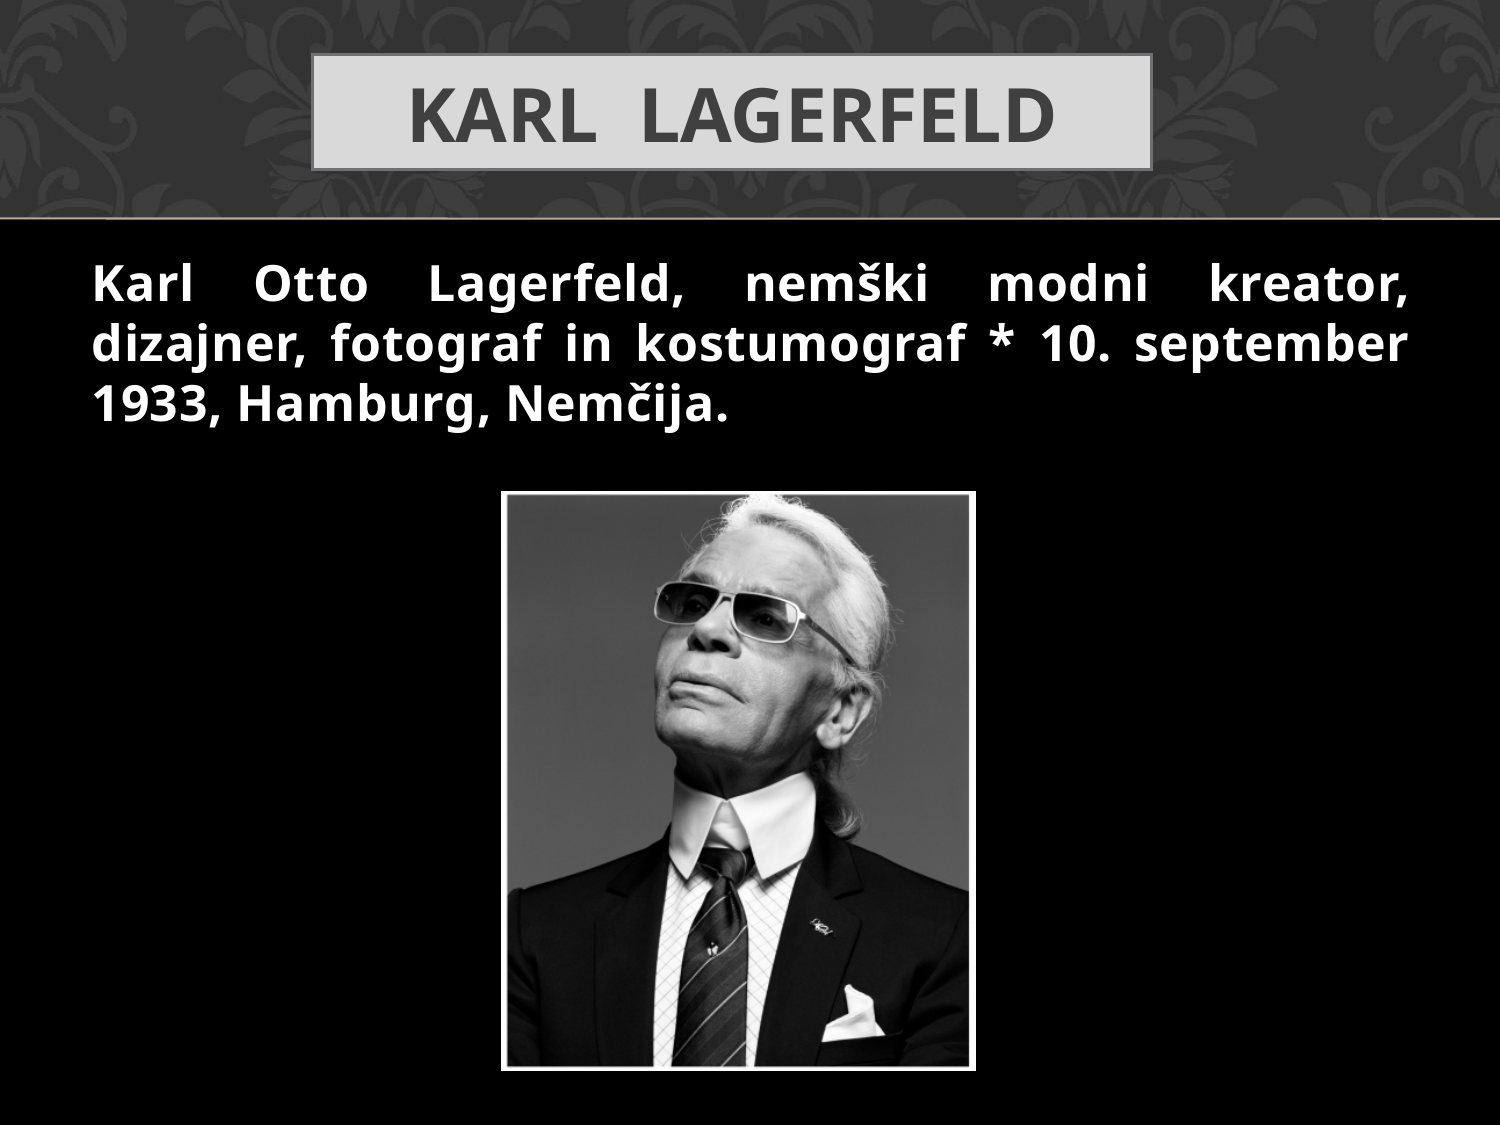

KARL LAGERFELD
# Karl Otto Lagerfeld, nemški modni kreator, dizajner, fotograf in kostumograf * 10. september 1933, Hamburg, Nemčija.